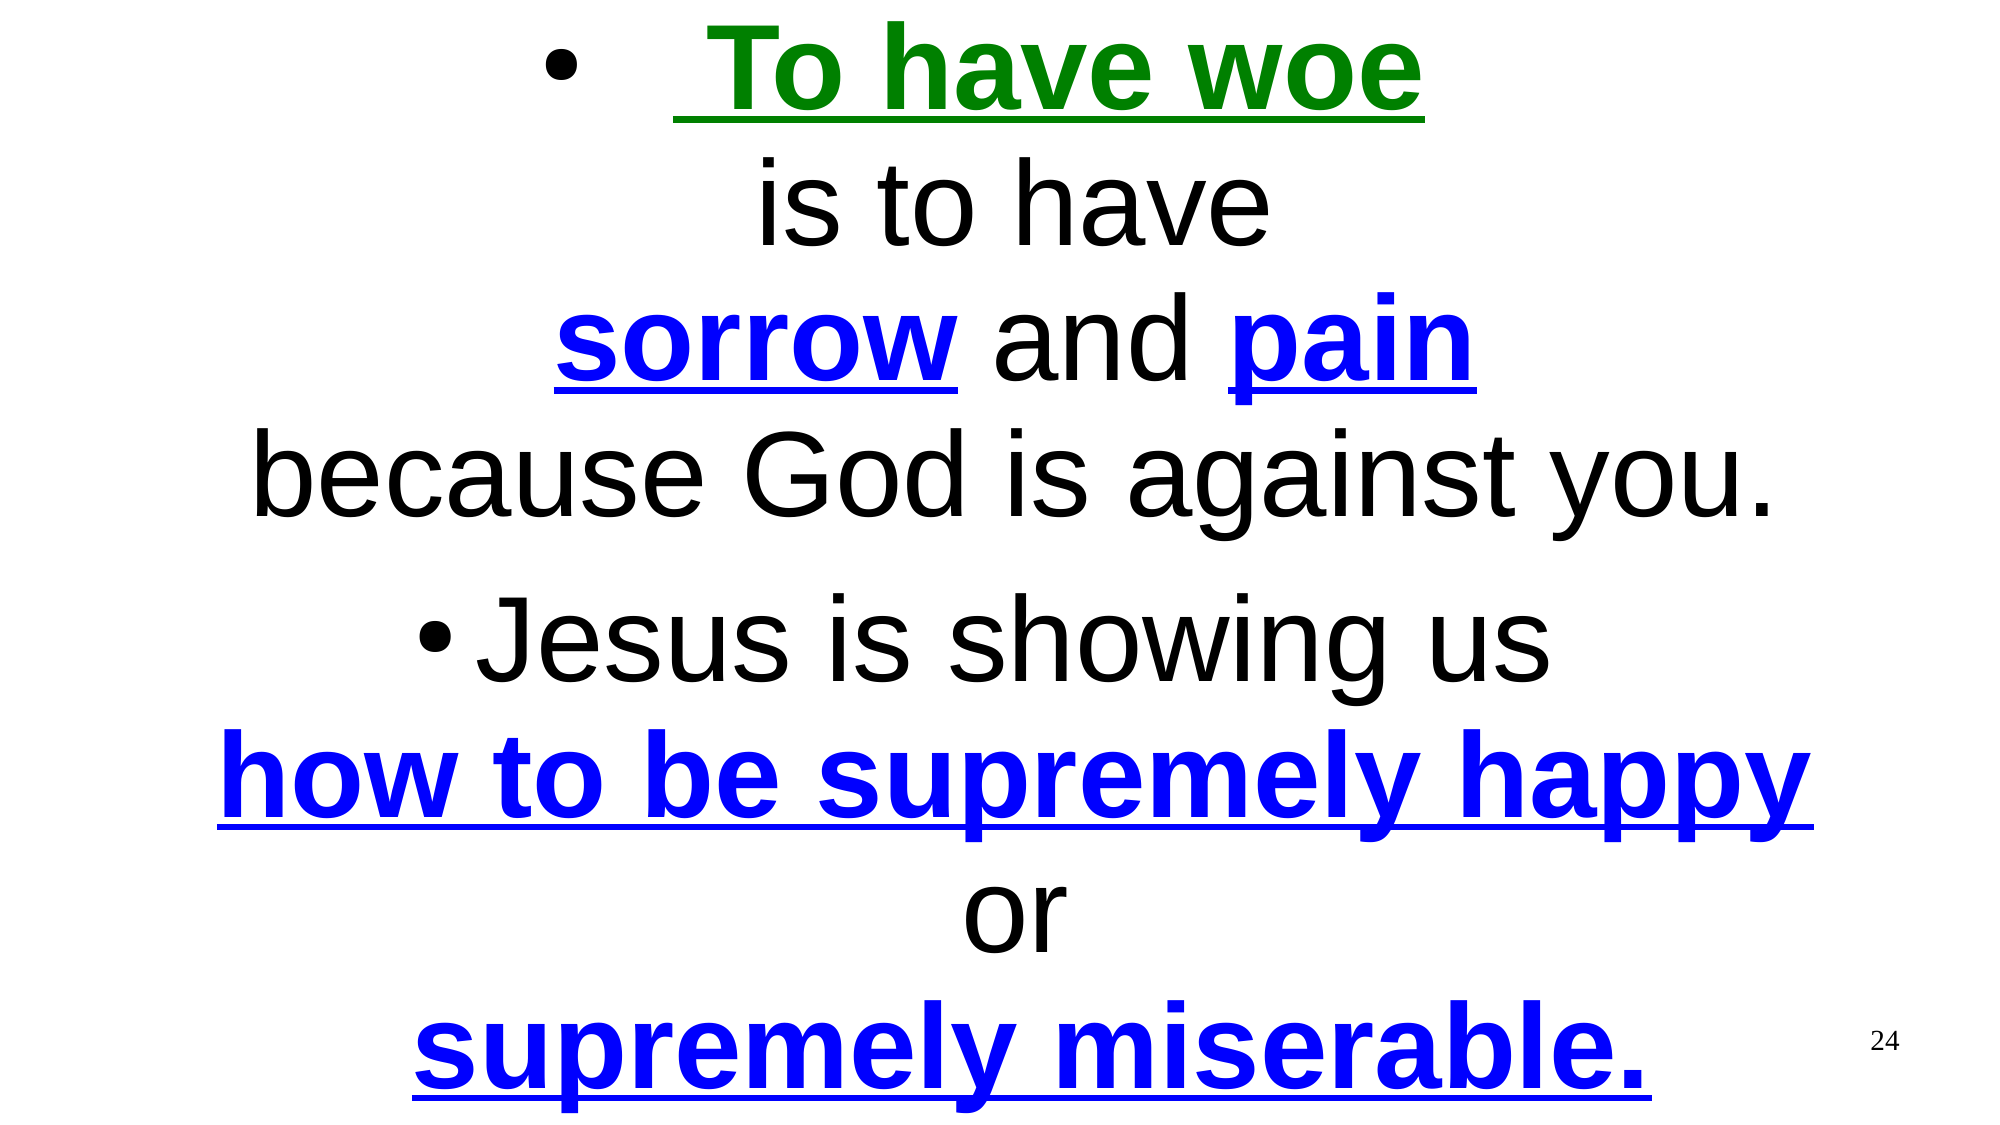

# To have woe is to have sorrow and pain because God is against you.
Jesus is showing us
how to be supremely happy
or
supremely miserable.
24